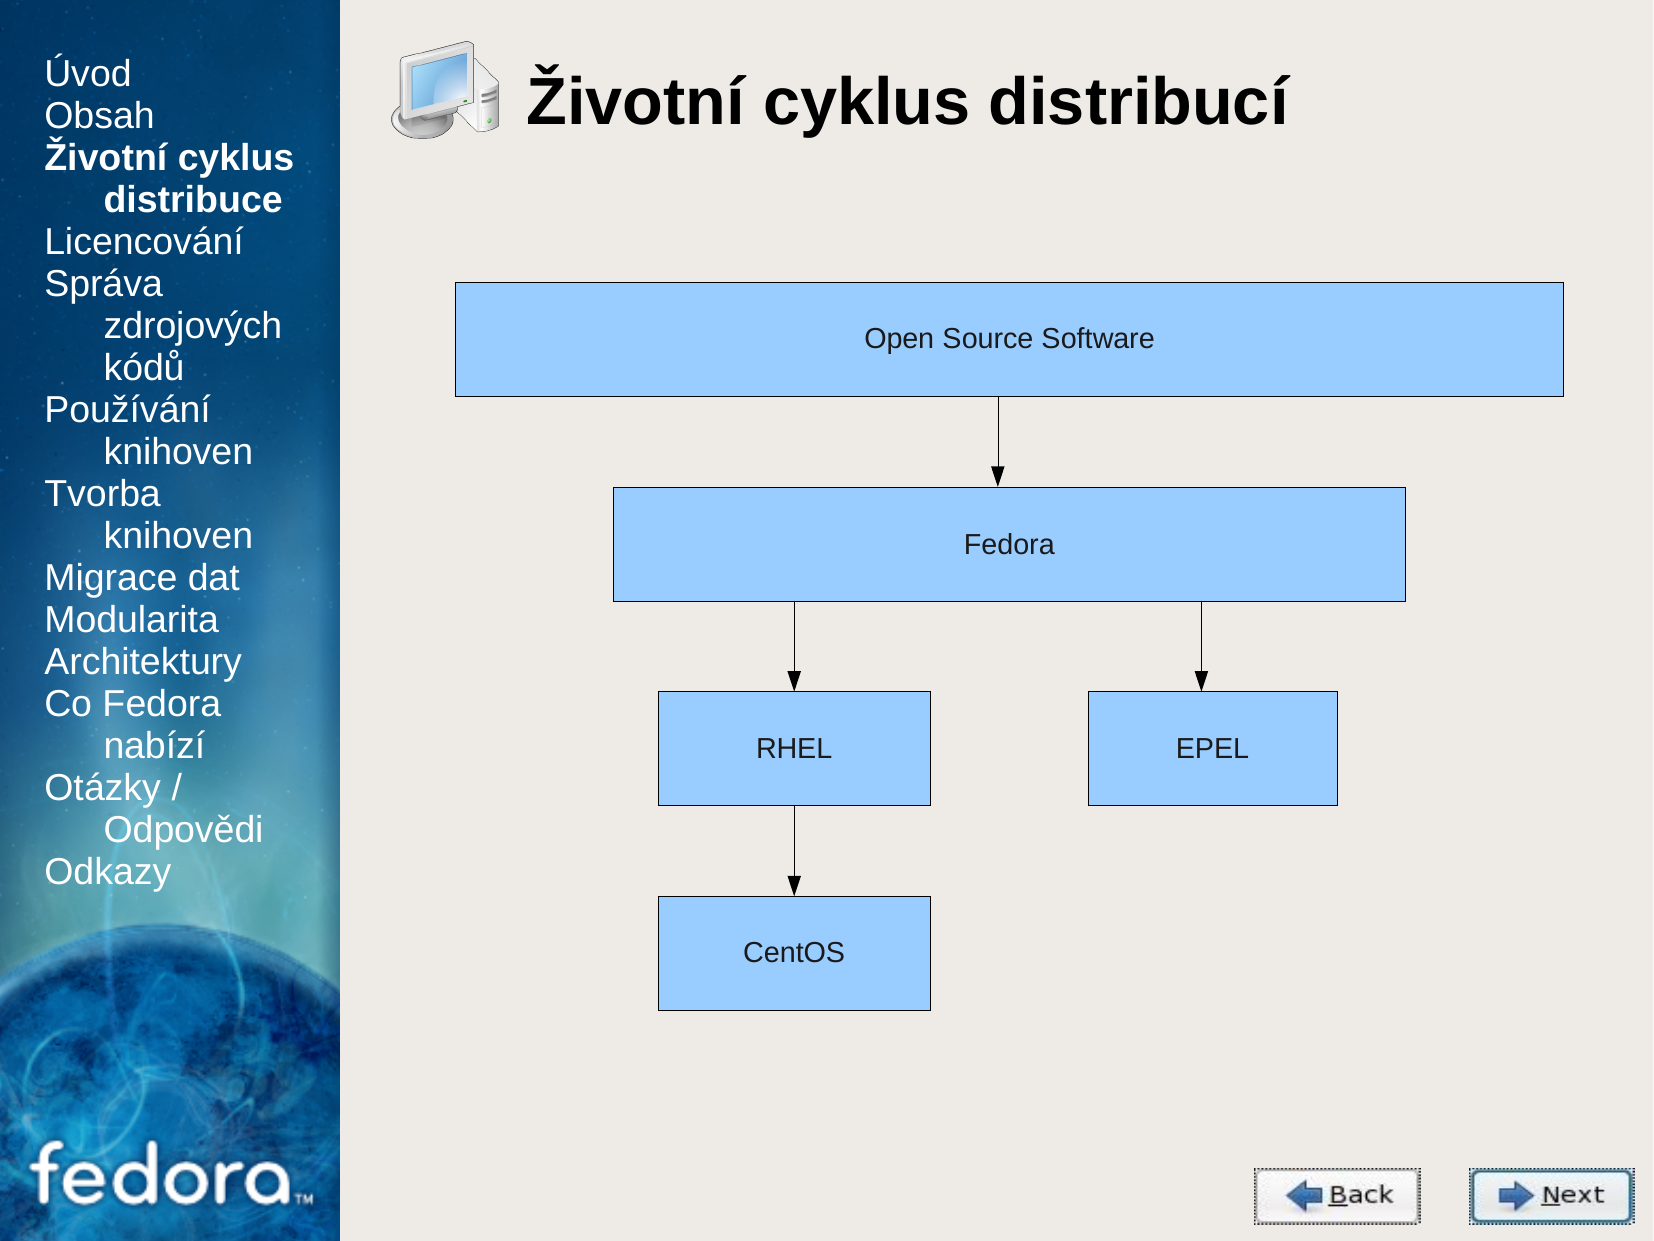

Úvod
Obsah
Životní cyklus distribuce
Licencování
Správa zdrojových kódů
Používání knihoven
Tvorba knihoven
Migrace dat
Modularita
Architektury
Co Fedora nabízí
Otázky / Odpovědi
Odkazy
# Agenda
Životní cyklus distribucí